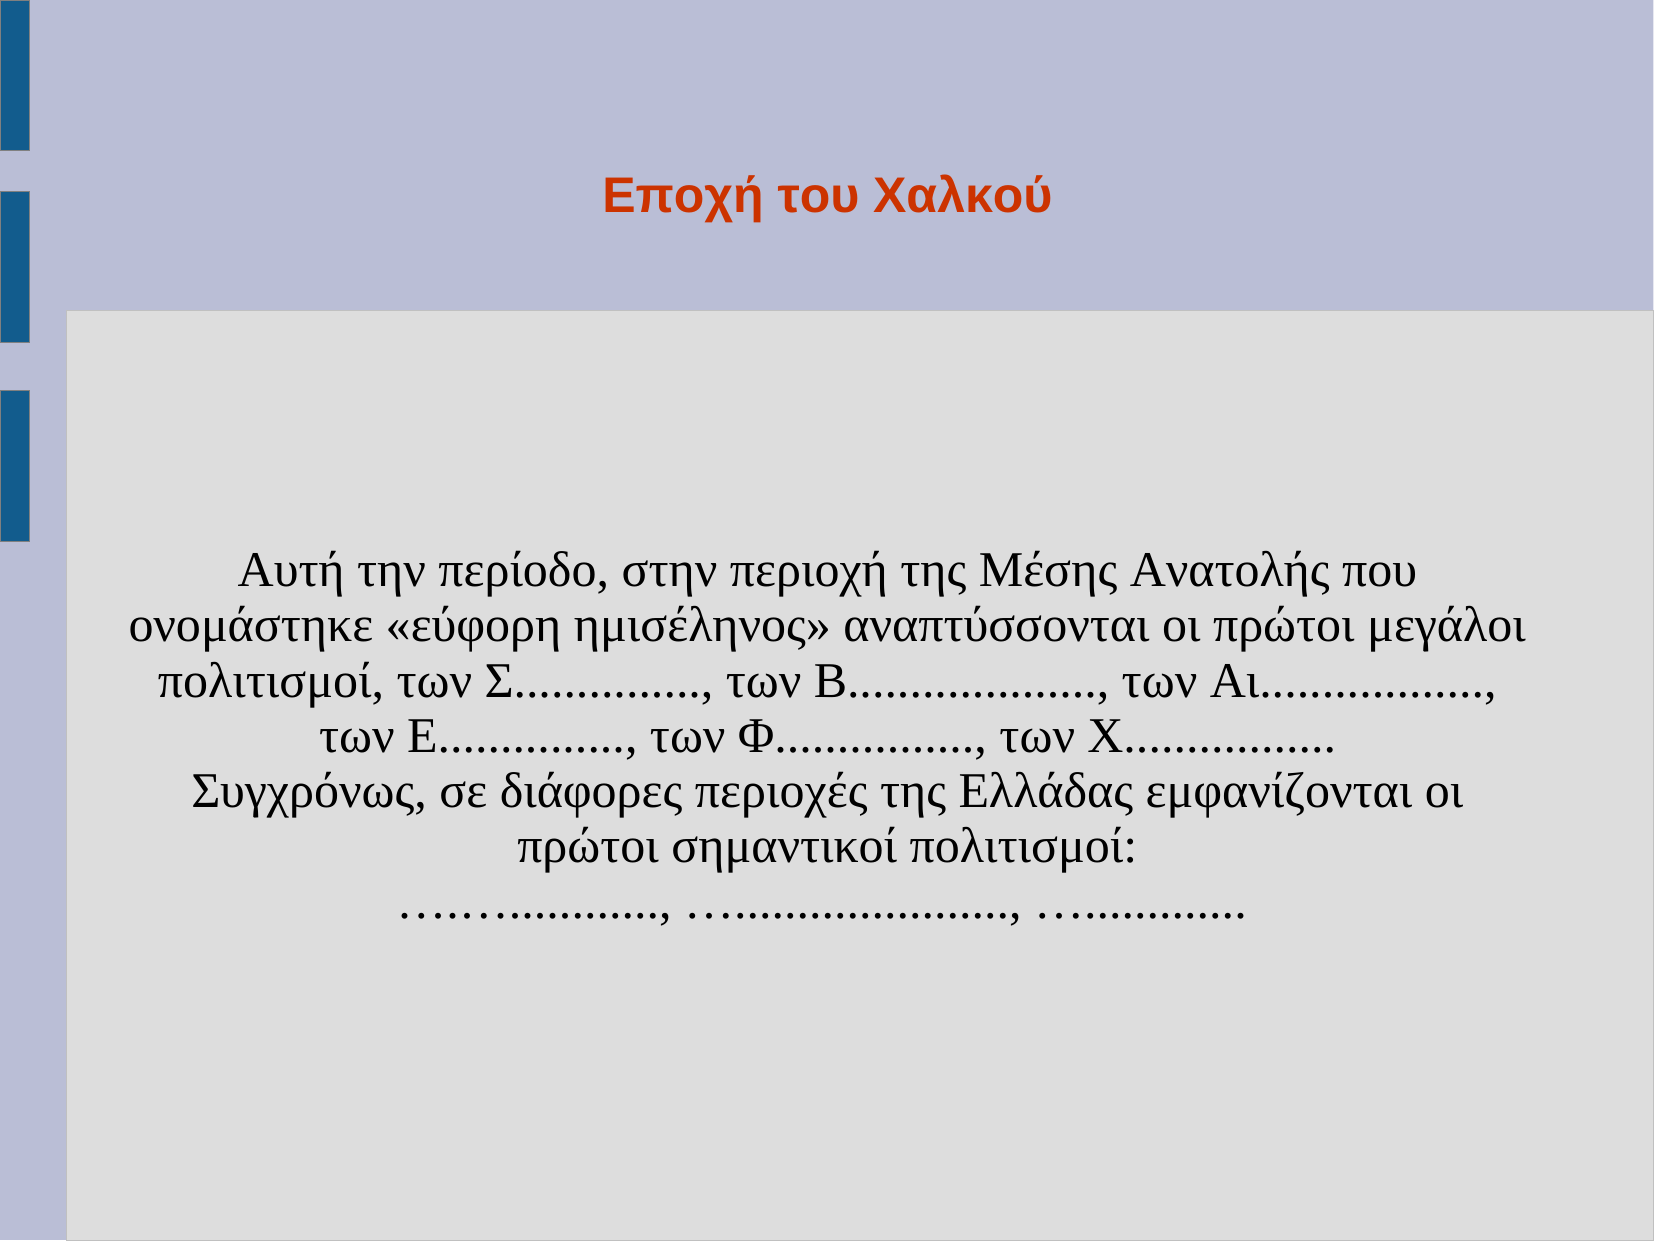

# Εποχή του Χαλκού
Αυτή την περίοδο, στην περιοχή της Μέσης Ανατολής που ονομάστηκε «εύφορη ημισέληνος» αναπτύσσονται οι πρώτοι μεγάλοι πολιτισμοί, των Σ..............., των Β...................., των Αι..................,
 των Ε..............., των Φ................, των Χ.................
Συγχρόνως, σε διάφορες περιοχές της Ελλάδας εμφανίζονται οι πρώτοι σημαντικοί πολιτισμοί:
….…............, …......................, ….............